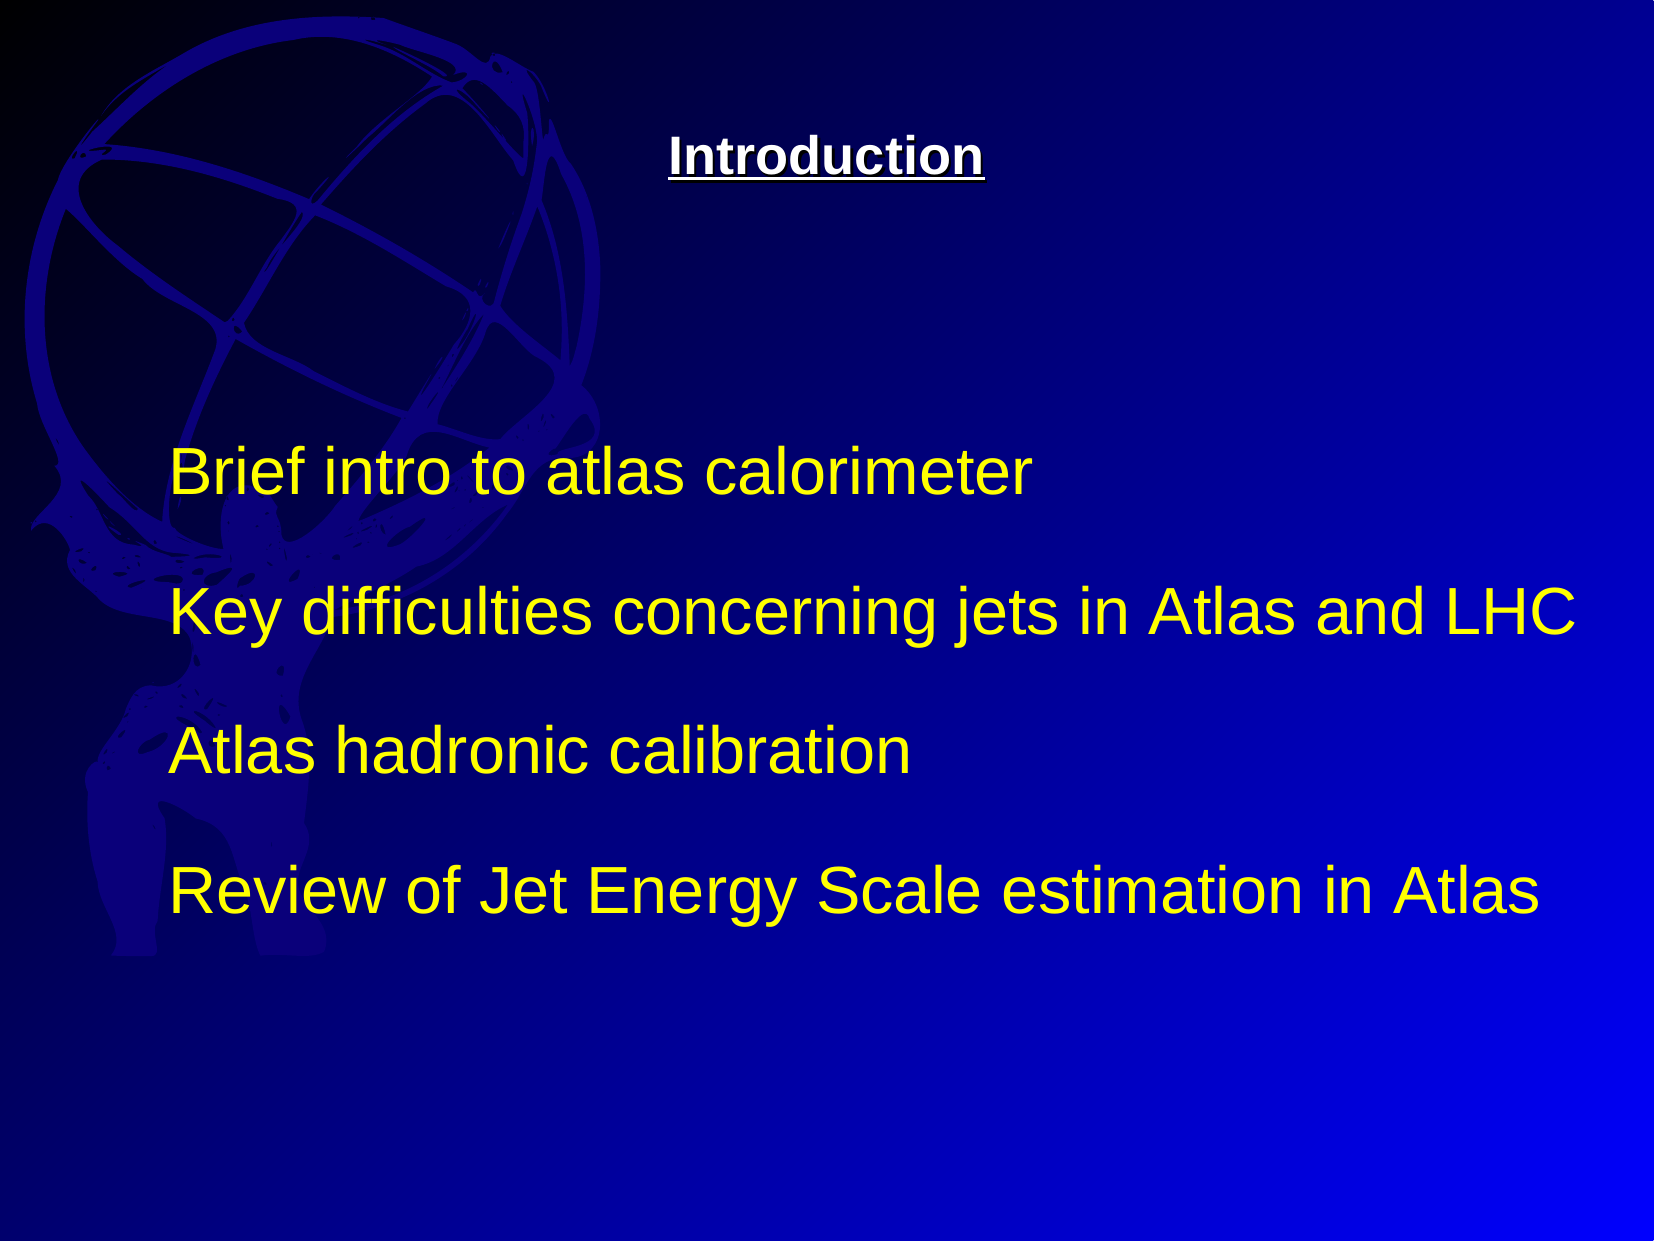

Introduction
Brief intro to atlas calorimeter
Key difficulties concerning jets in Atlas and LHC
Atlas hadronic calibration
Review of Jet Energy Scale estimation in Atlas